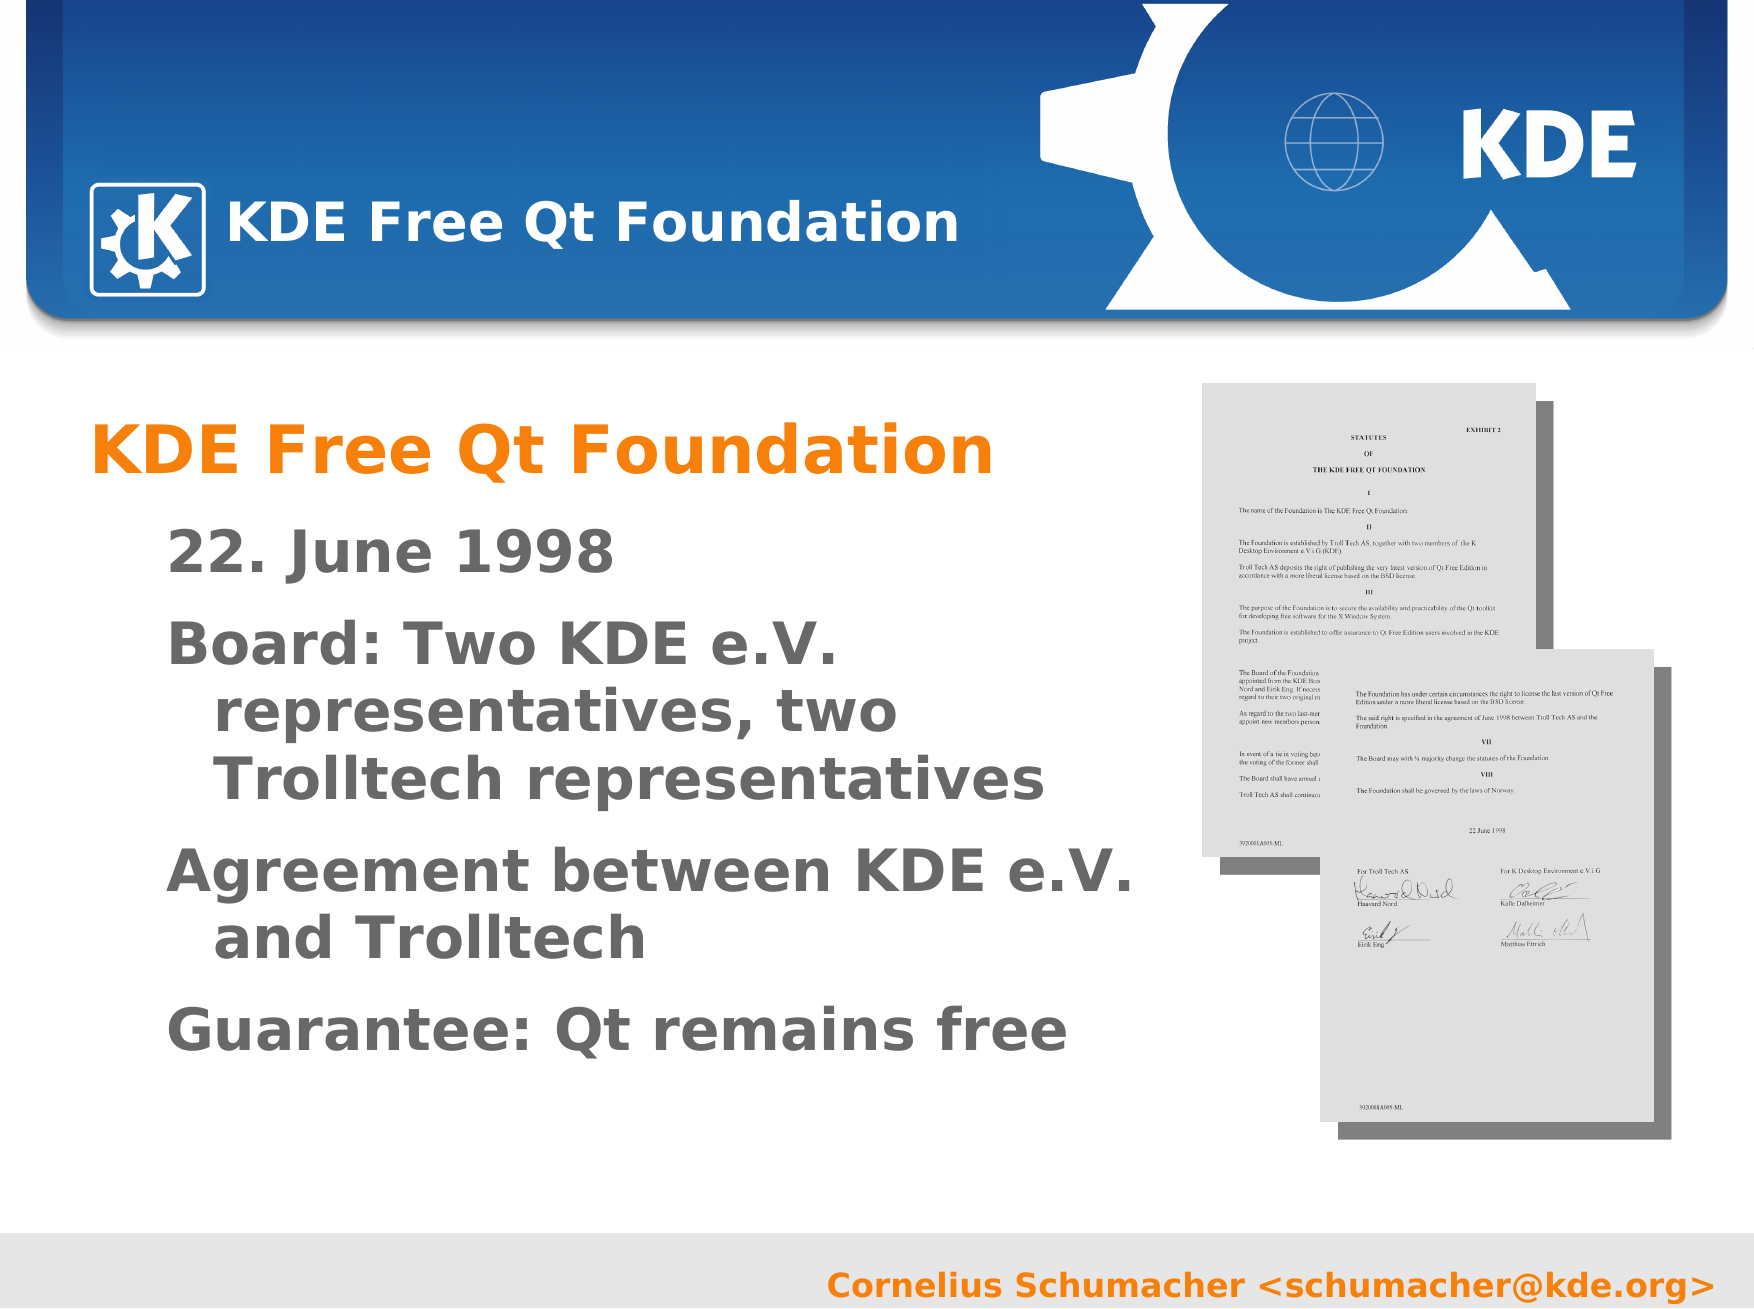

# KDE Free Qt Foundation
KDE Free Qt Foundation
22. June 1998
Board: Two KDE e.V. representatives, two Trolltech representatives
Agreement between KDE e.V. and Trolltech
Guarantee: Qt remains free